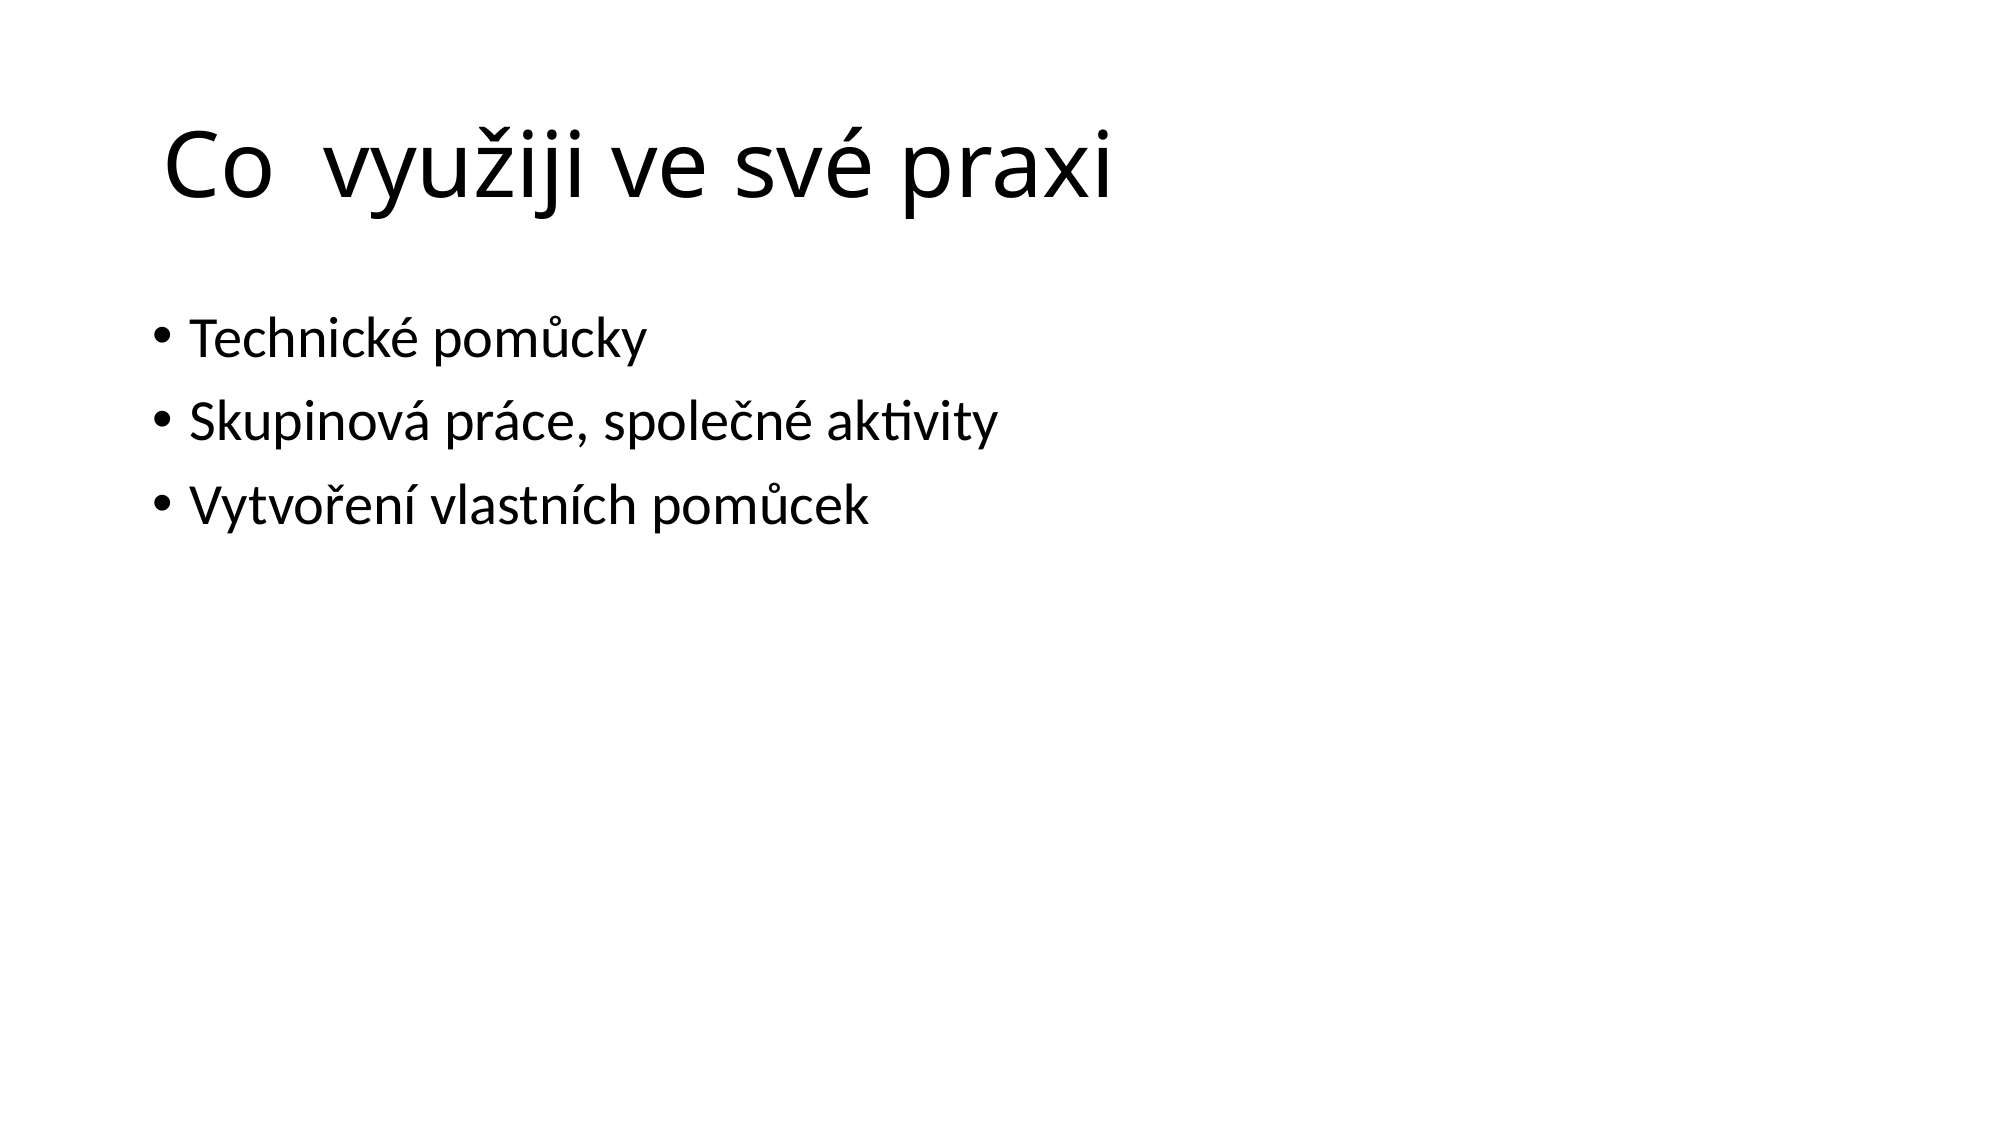

# Co využiji ve své praxi
Technické pomůcky
Skupinová práce, společné aktivity
Vytvoření vlastních pomůcek